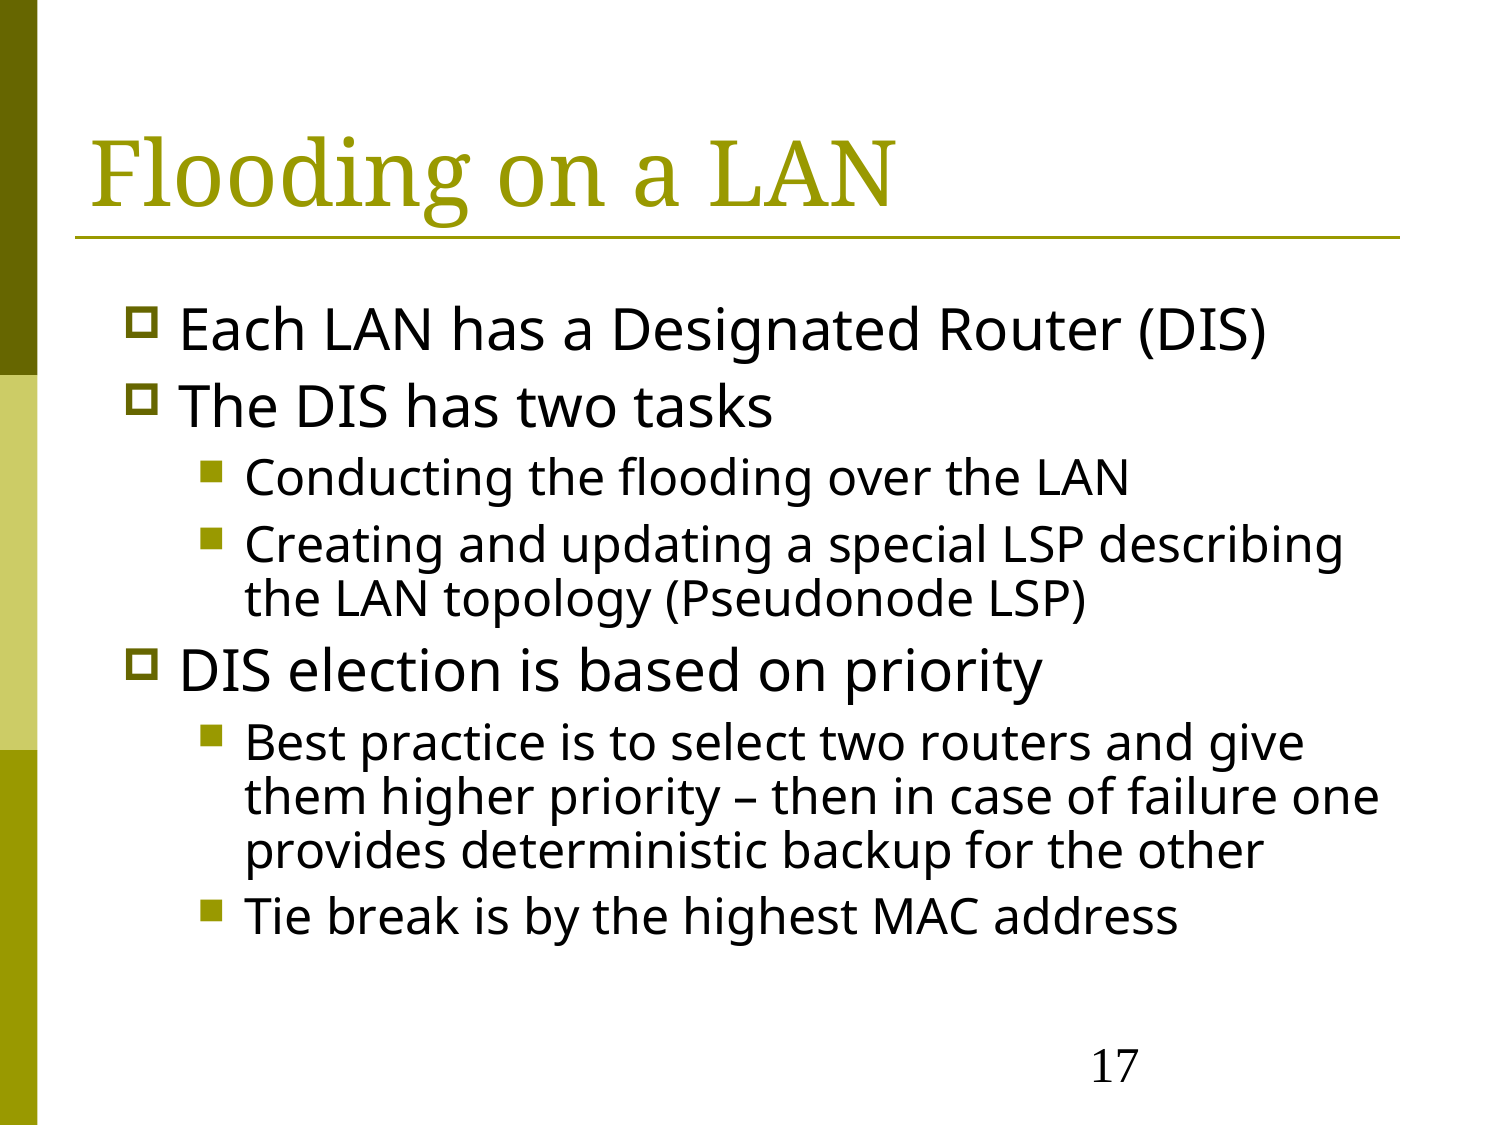

# Flooding on a LAN
Each LAN has a Designated Router (DIS)
The DIS has two tasks
Conducting the flooding over the LAN
Creating and updating a special LSP describing the LAN topology (Pseudonode LSP)
DIS election is based on priority
Best practice is to select two routers and give them higher priority – then in case of failure one provides deterministic backup for the other
Tie break is by the highest MAC address
17